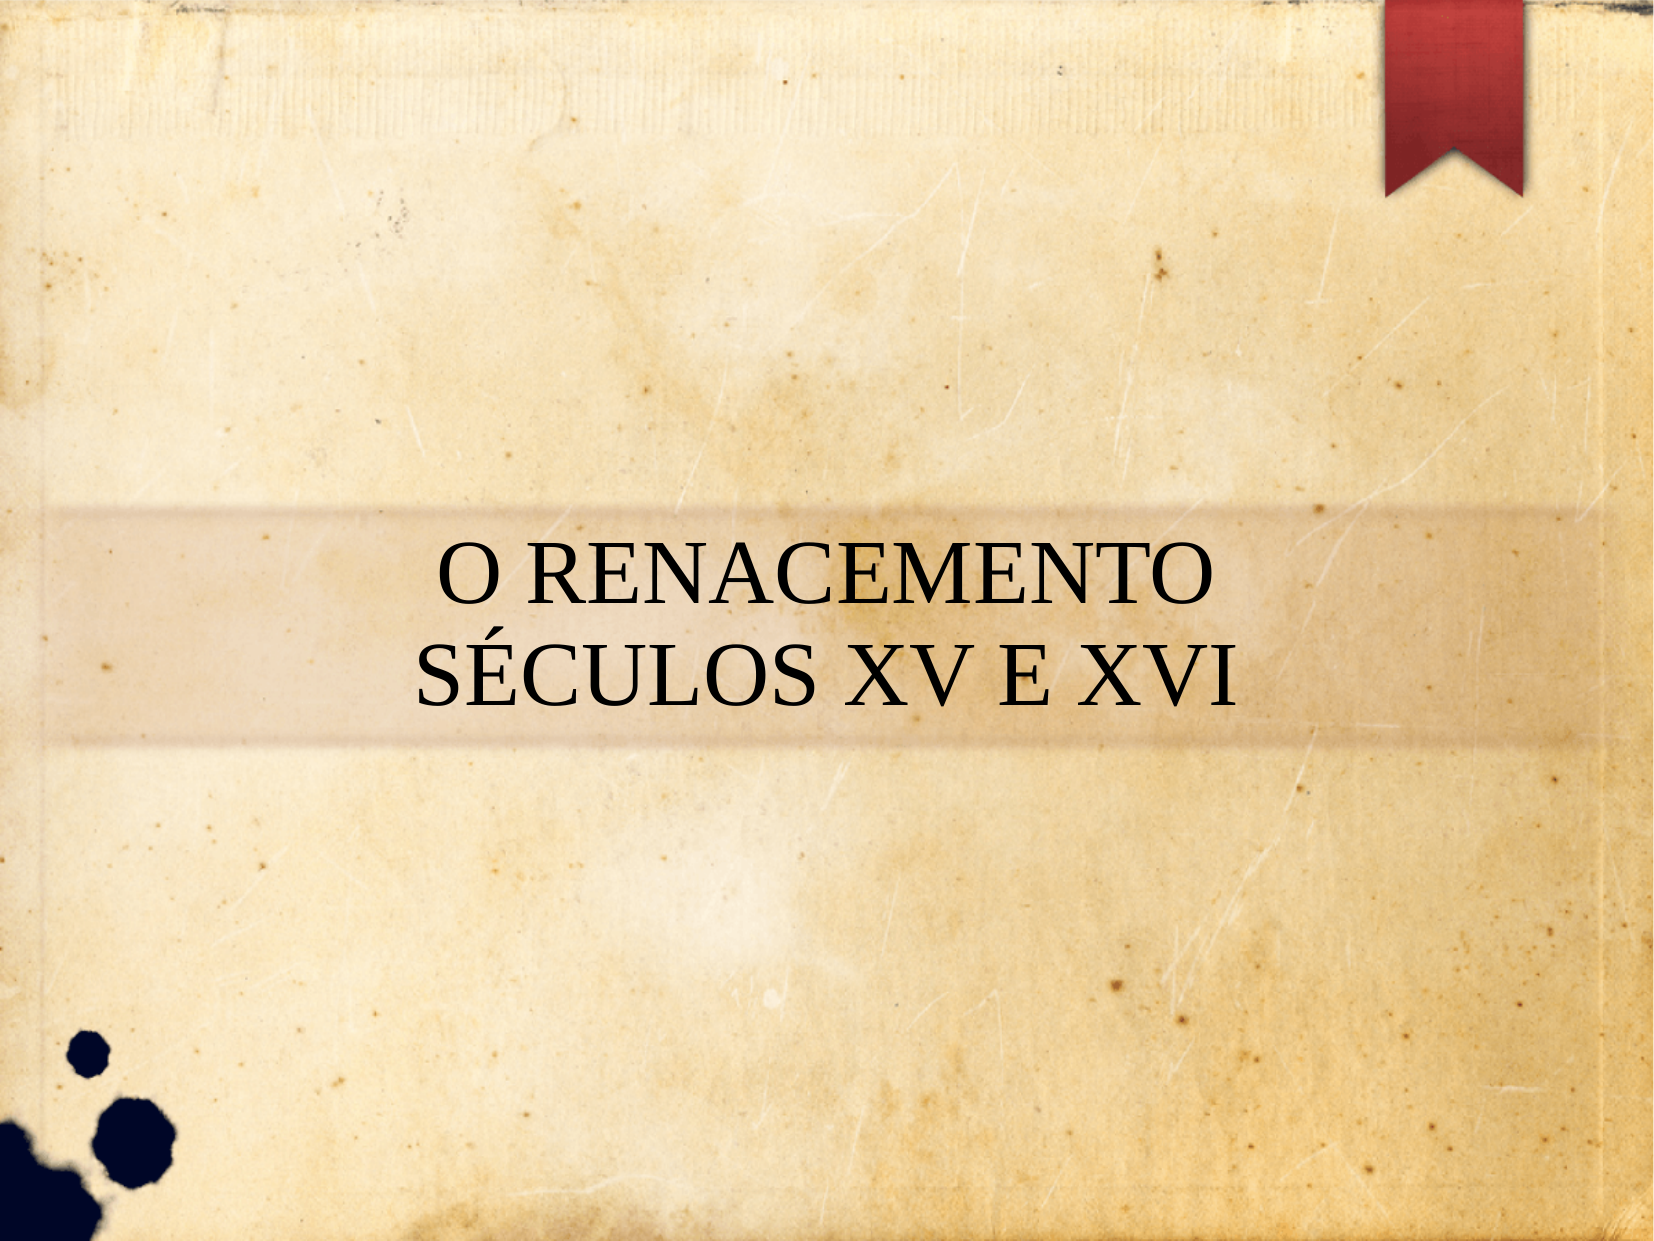

# O RENACEMENTO SÉCULOS XV E XVI